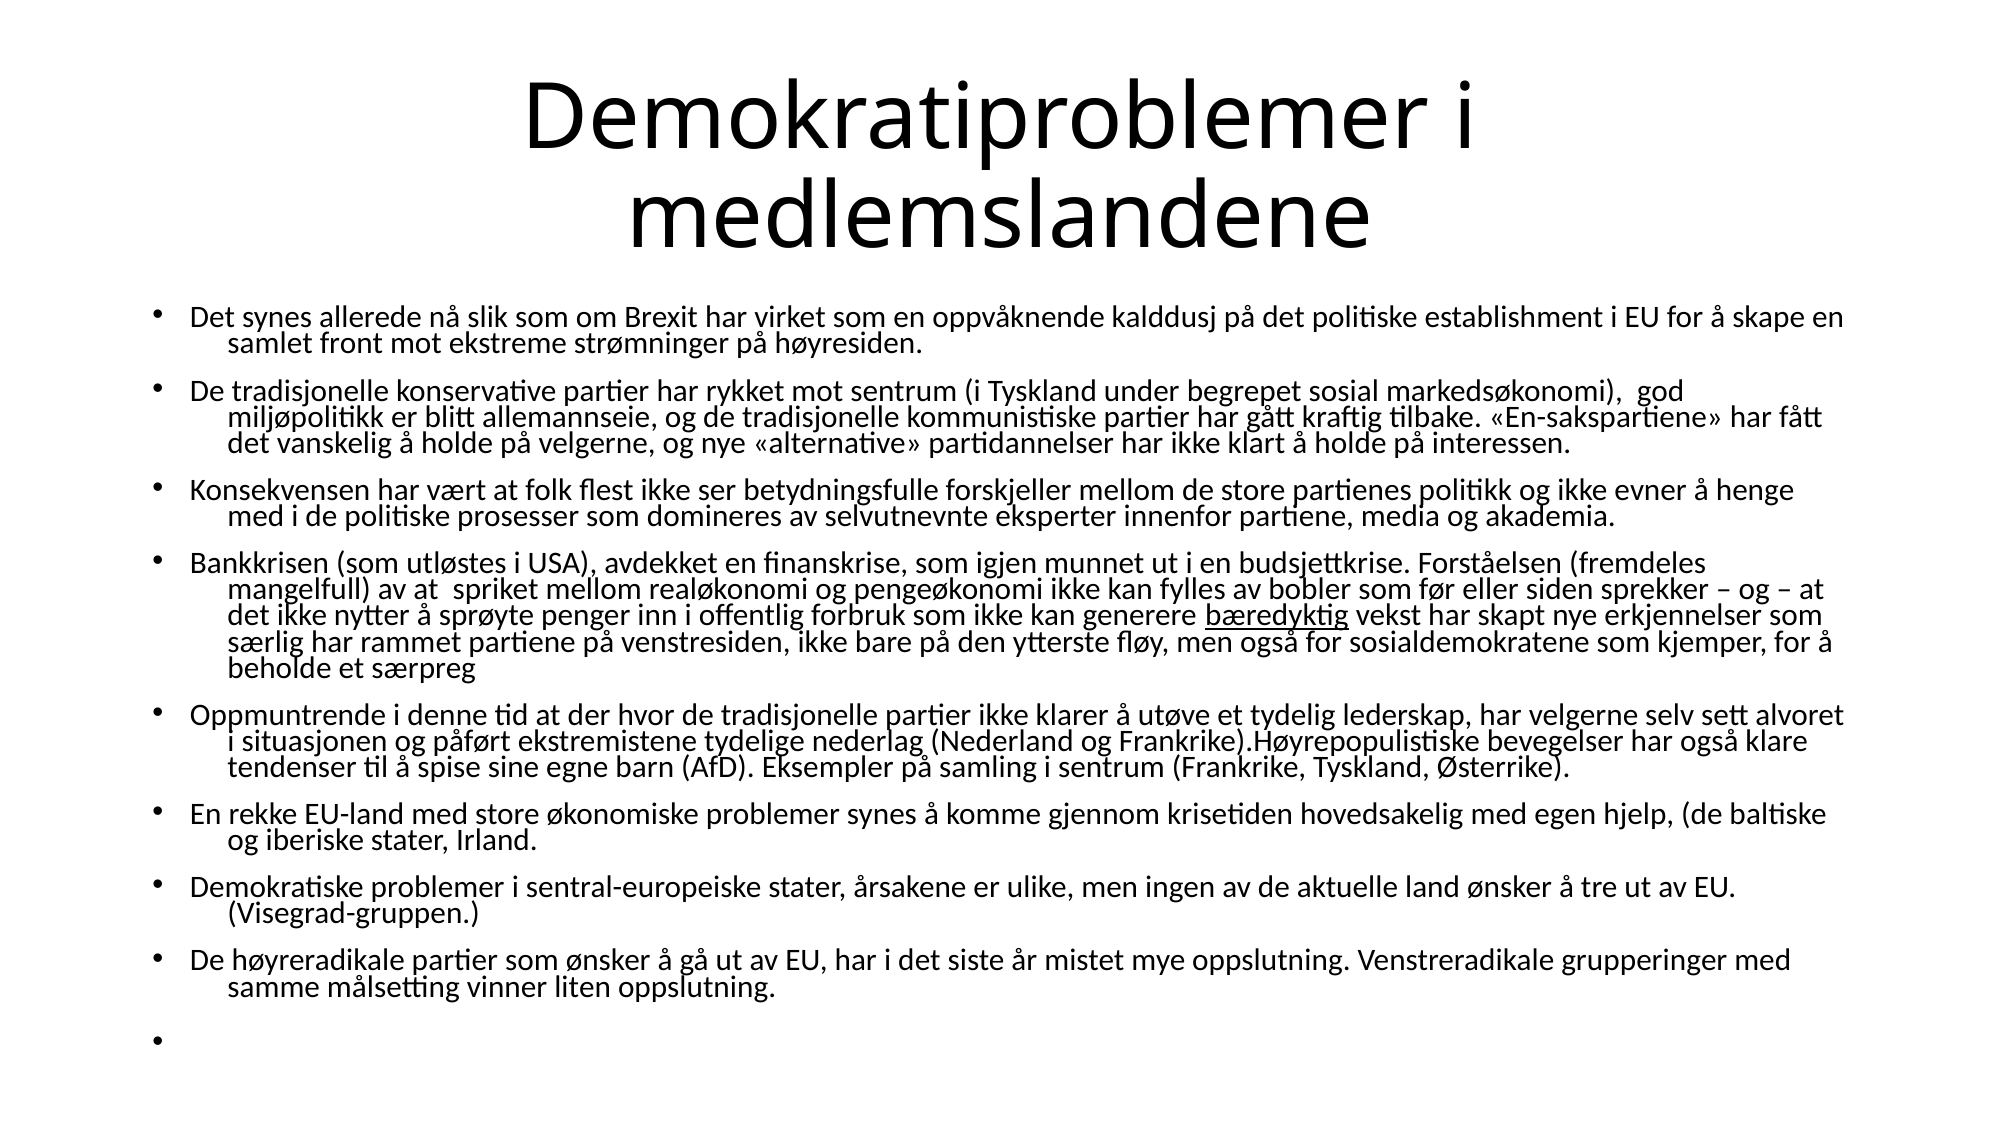

# Demokratiproblemer i medlemslandene
Det synes allerede nå slik som om Brexit har virket som en oppvåknende kalddusj på det politiske establishment i EU for å skape en samlet front mot ekstreme strømninger på høyresiden.
De tradisjonelle konservative partier har rykket mot sentrum (i Tyskland under begrepet sosial markedsøkonomi), god miljøpolitikk er blitt allemannseie, og de tradisjonelle kommunistiske partier har gått kraftig tilbake. «En-sakspartiene» har fått det vanskelig å holde på velgerne, og nye «alternative» partidannelser har ikke klart å holde på interessen.
Konsekvensen har vært at folk flest ikke ser betydningsfulle forskjeller mellom de store partienes politikk og ikke evner å henge med i de politiske prosesser som domineres av selvutnevnte eksperter innenfor partiene, media og akademia.
Bankkrisen (som utløstes i USA), avdekket en finanskrise, som igjen munnet ut i en budsjettkrise. Forståelsen (fremdeles mangelfull) av at spriket mellom realøkonomi og pengeøkonomi ikke kan fylles av bobler som før eller siden sprekker – og – at det ikke nytter å sprøyte penger inn i offentlig forbruk som ikke kan generere bæredyktig vekst har skapt nye erkjennelser som særlig har rammet partiene på venstresiden, ikke bare på den ytterste fløy, men også for sosialdemokratene som kjemper, for å beholde et særpreg
Oppmuntrende i denne tid at der hvor de tradisjonelle partier ikke klarer å utøve et tydelig lederskap, har velgerne selv sett alvoret i situasjonen og påført ekstremistene tydelige nederlag (Nederland og Frankrike).Høyrepopulistiske bevegelser har også klare tendenser til å spise sine egne barn (AfD). Eksempler på samling i sentrum (Frankrike, Tyskland, Østerrike).
En rekke EU-land med store økonomiske problemer synes å komme gjennom krisetiden hovedsakelig med egen hjelp, (de baltiske og iberiske stater, Irland.
Demokratiske problemer i sentral-europeiske stater, årsakene er ulike, men ingen av de aktuelle land ønsker å tre ut av EU. (Visegrad-gruppen.)
De høyreradikale partier som ønsker å gå ut av EU, har i det siste år mistet mye oppslutning. Venstreradikale grupperinger med samme målsetting vinner liten oppslutning.